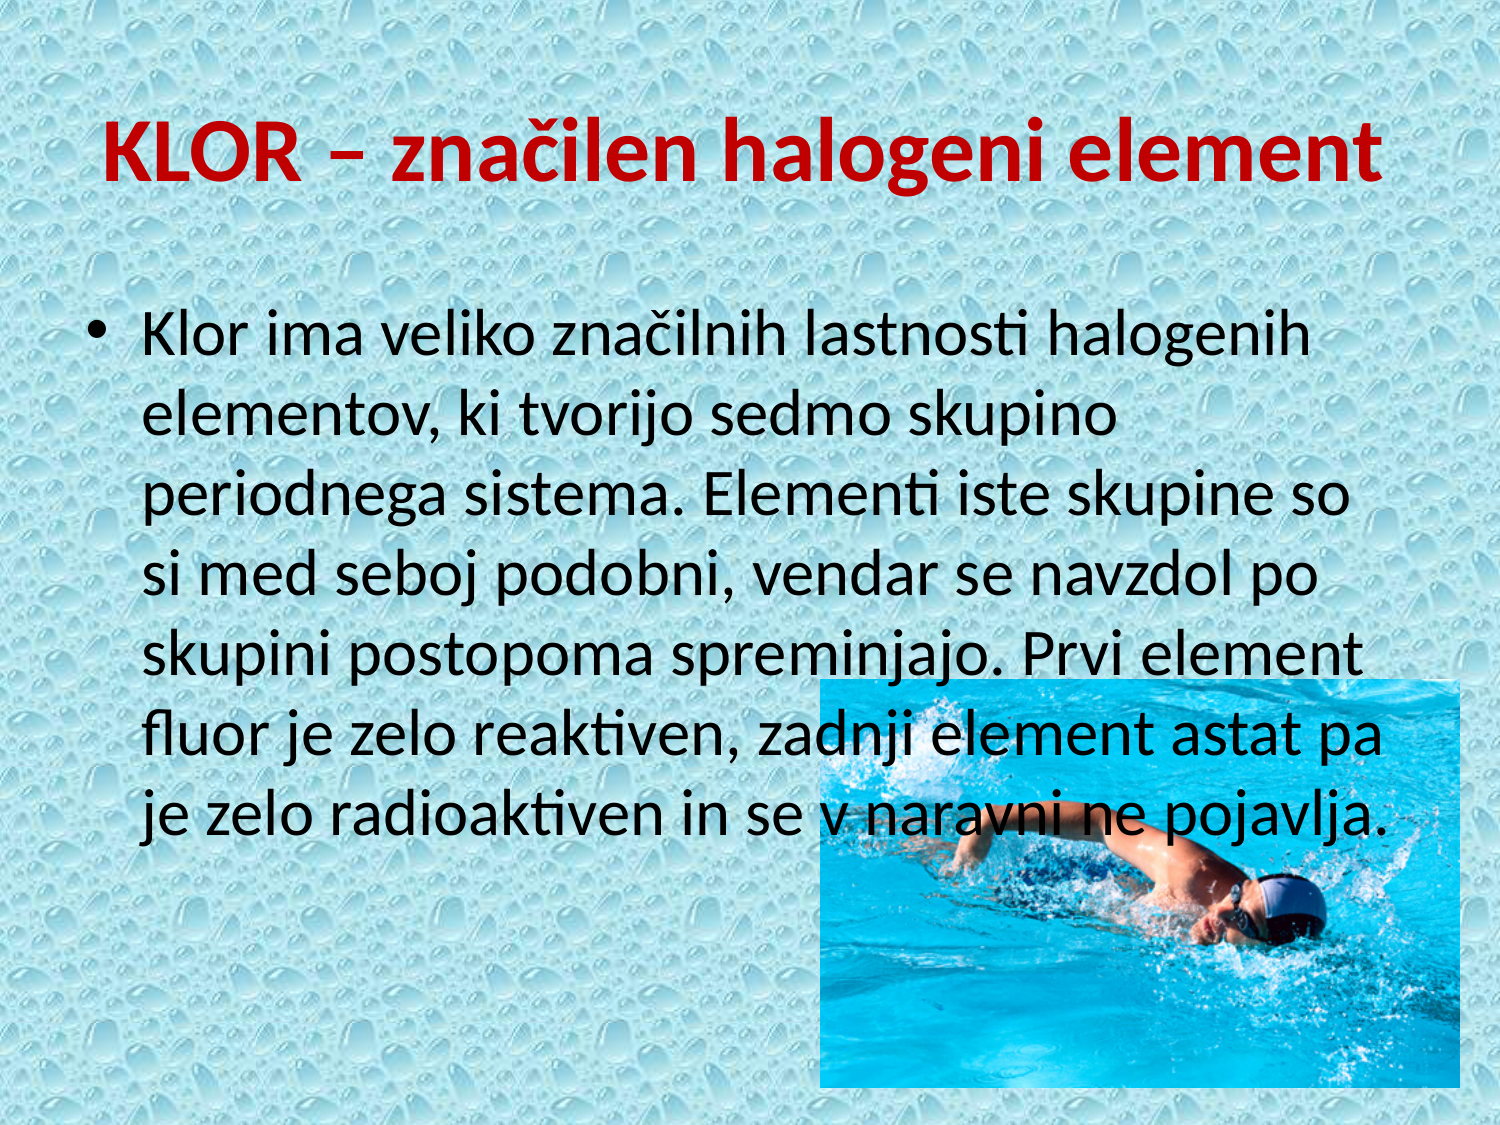

KLOR – značilen halogeni element
# Klor ima veliko značilnih lastnosti halogenih elementov, ki tvorijo sedmo skupino periodnega sistema. Elementi iste skupine so si med seboj podobni, vendar se navzdol po skupini postopoma spreminjajo. Prvi element fluor je zelo reaktiven, zadnji element astat pa je zelo radioaktiven in se v naravni ne pojavlja.